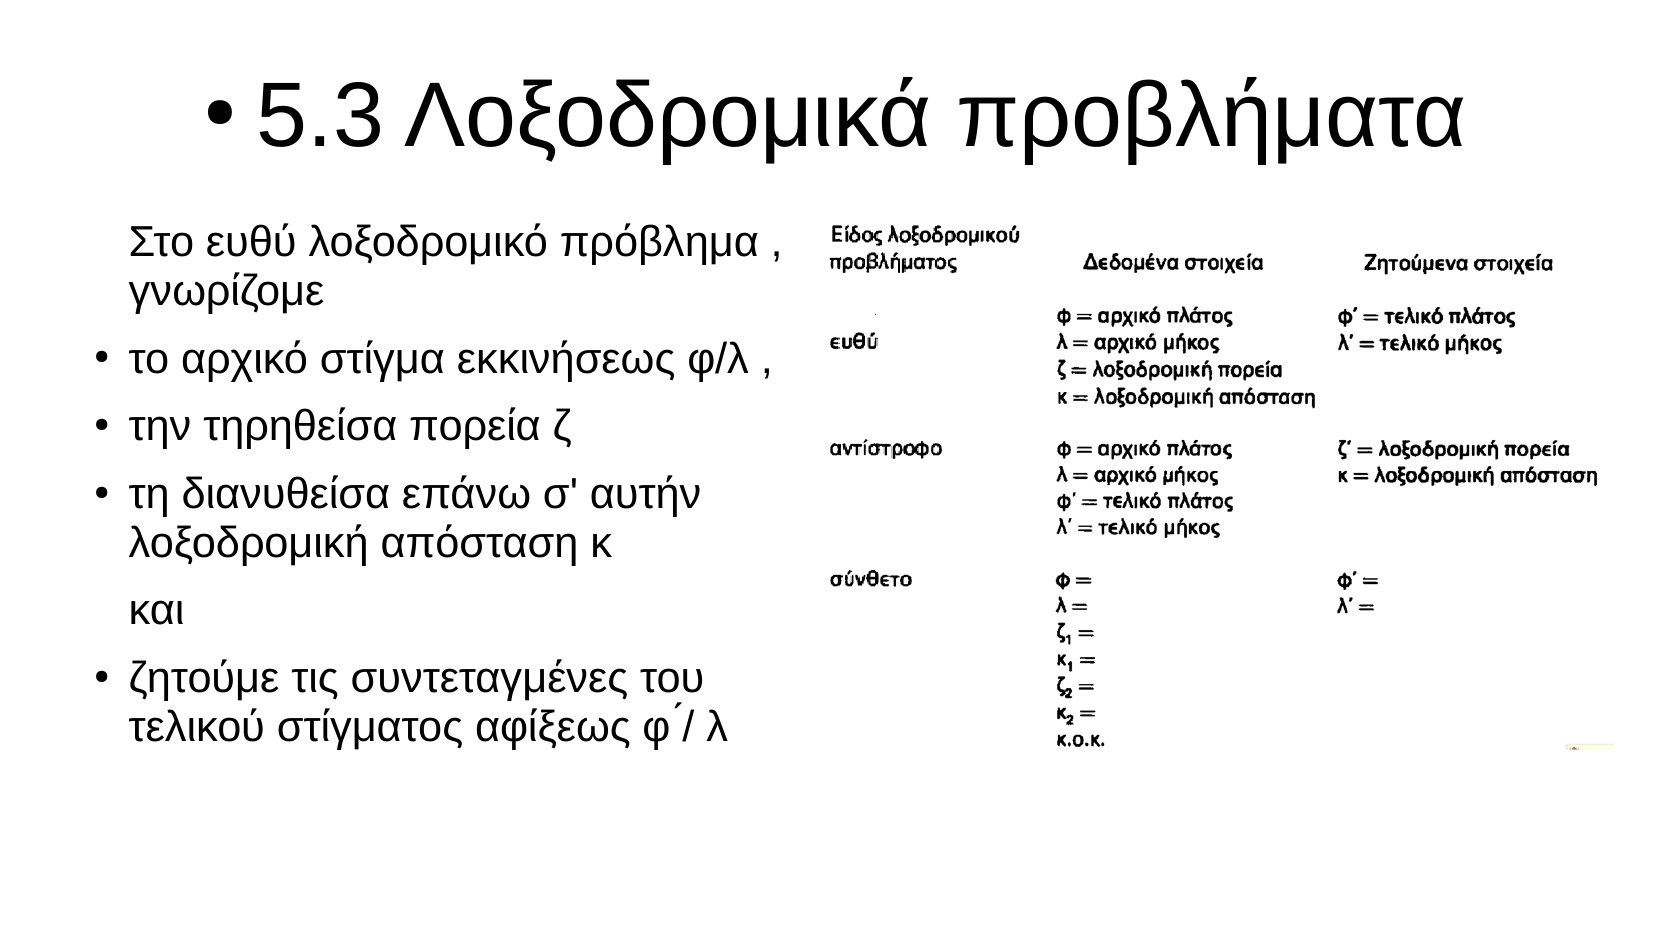

# 5.3 Λοξοδρομικά προβλήματα
Στο ευθύ λοξοδρομικό πρόβλημα , γνωρίζομε
το αρχικό στίγμα εκκινήσεως φ/λ ,
την τηρηθείσα πορεία ζ
τη διανυθείσα επάνω σ' αυτήν λοξοδρομική απόσταση κ
και
ζητούμε τις συντεταγμένες του τελικού στίγματος αφίξεως φ ́/ λ